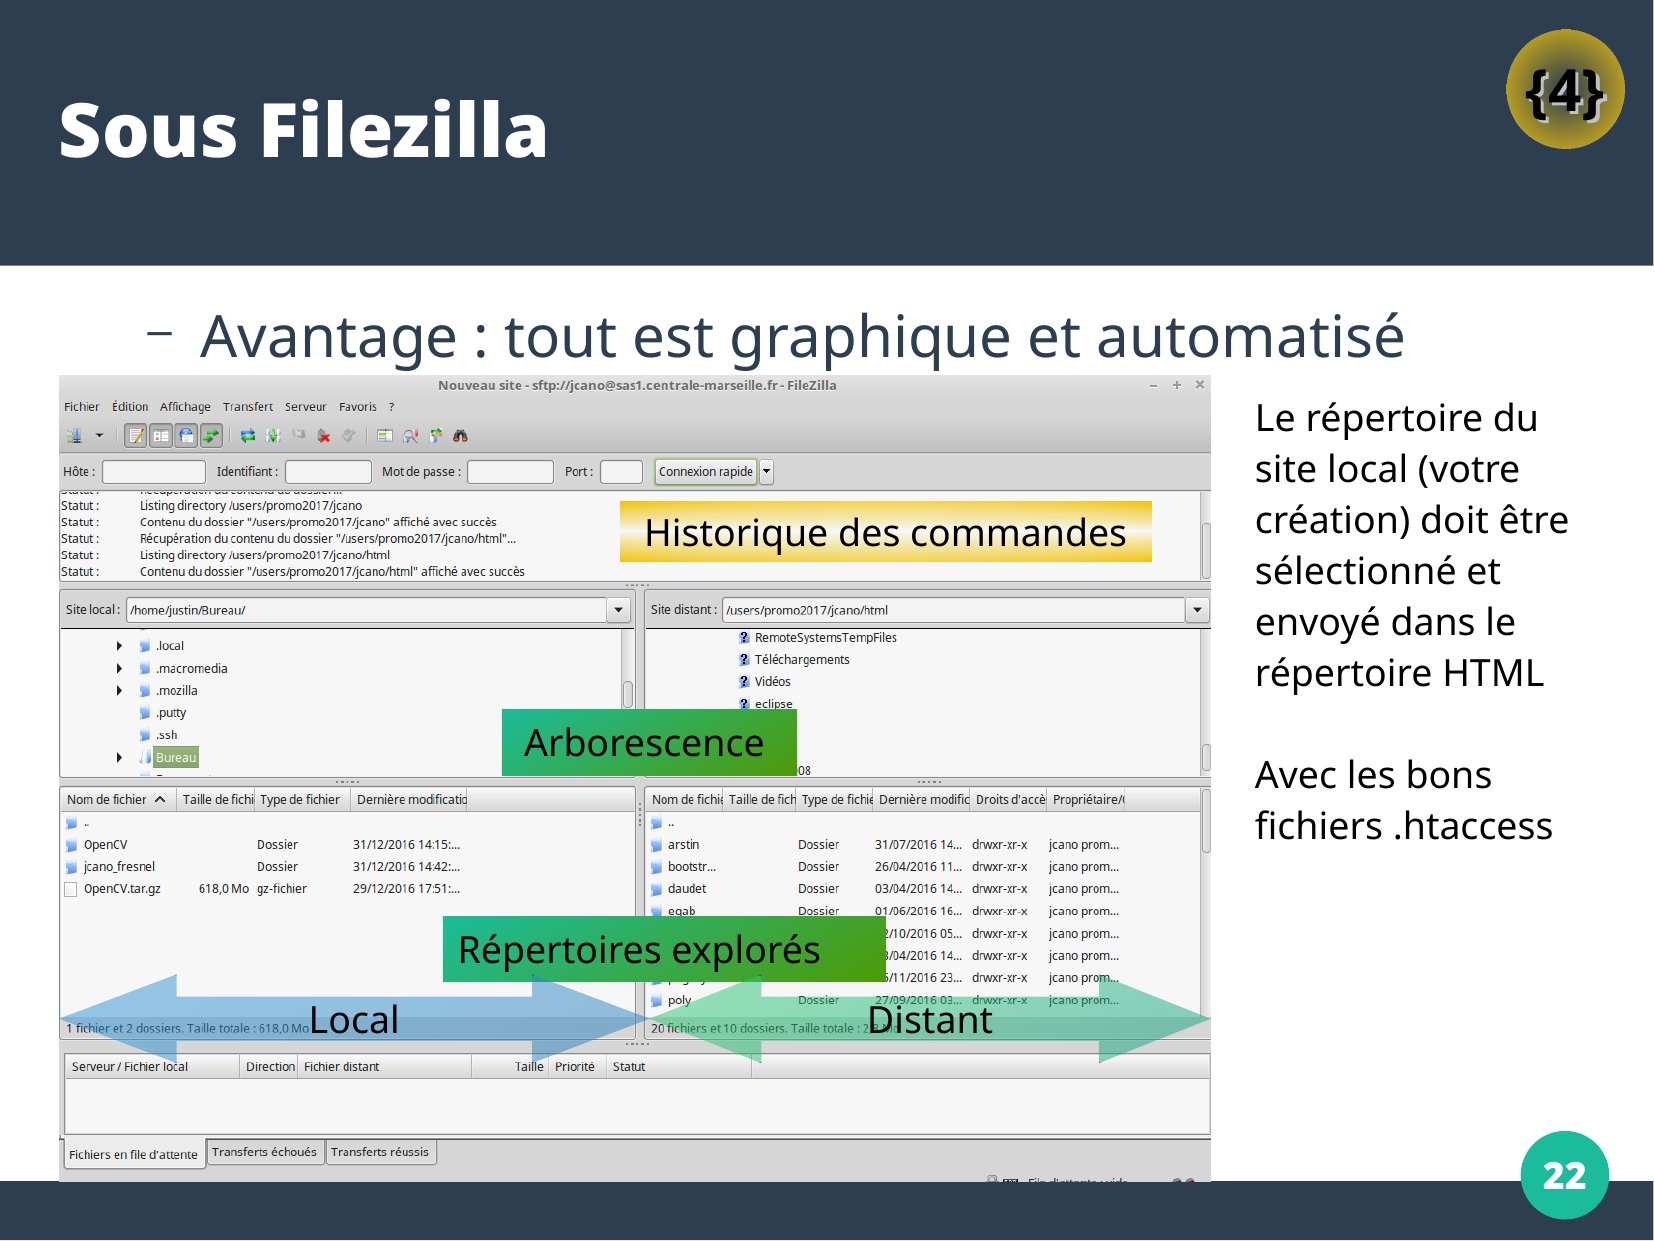

{4}
# Sous Filezilla
Avantage : tout est graphique et automatisé
Le répertoire du site local (votre création) doit être sélectionné et envoyé dans le répertoire HTML
Avec les bons fichiers .htaccess
Historique des commandes
Arborescence
Répertoires explorés
Local
Distant
22